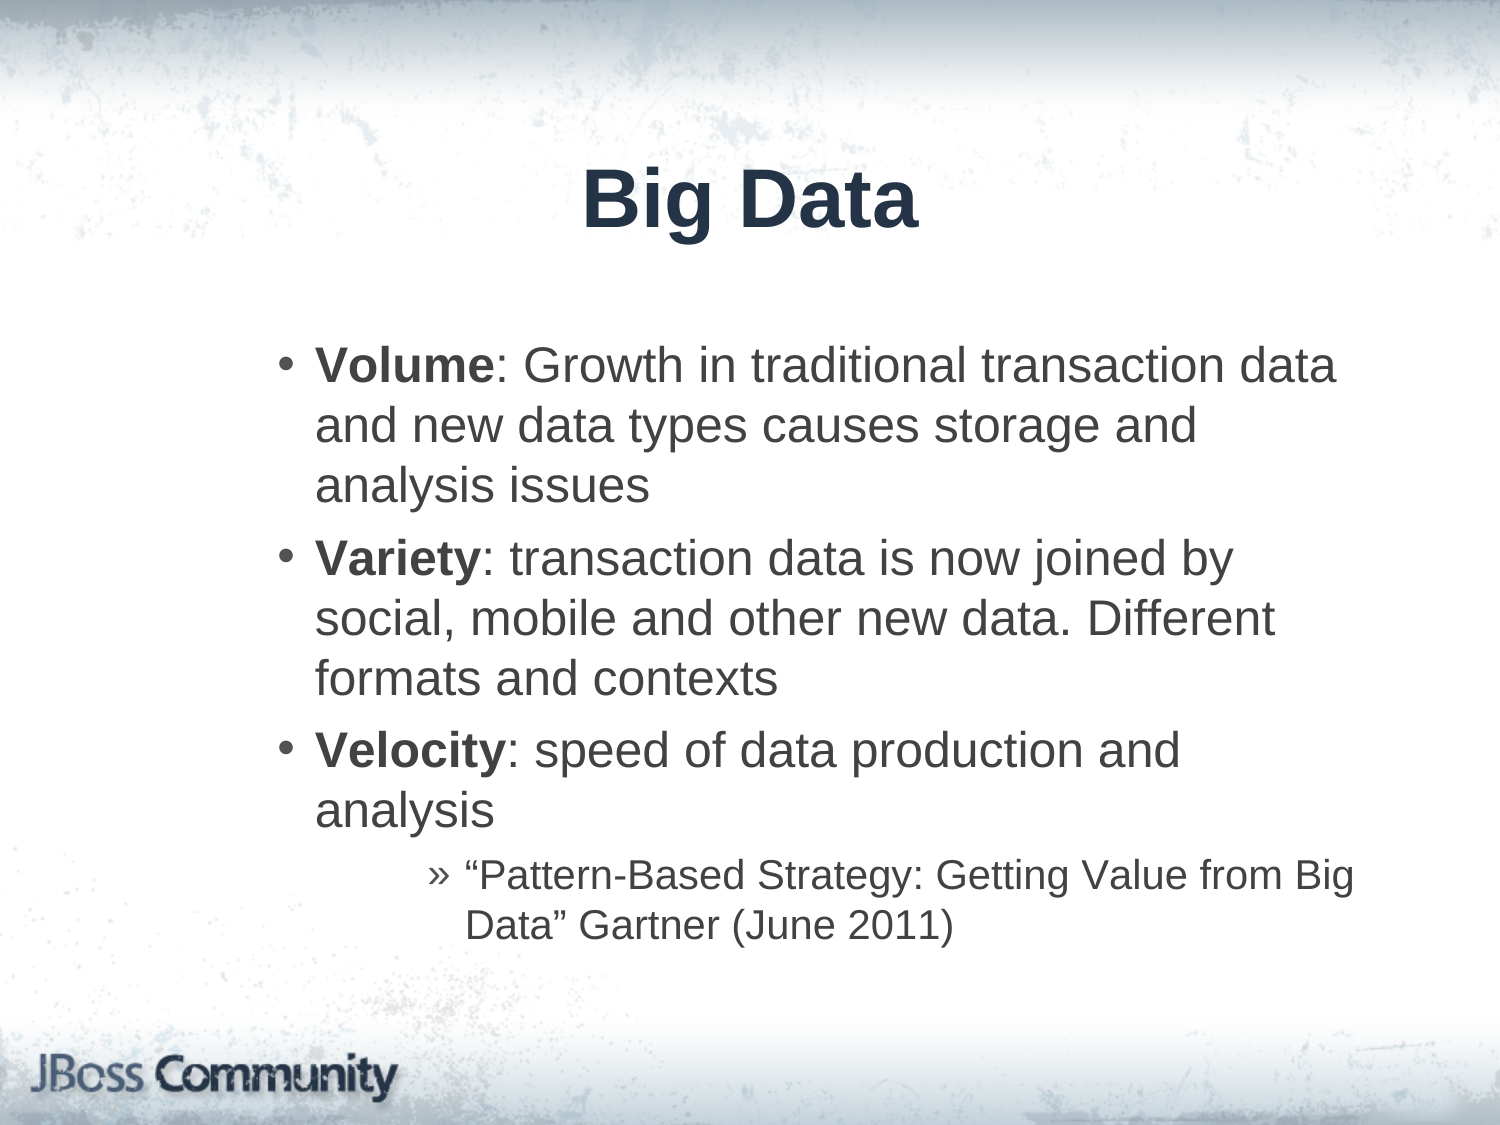

# Big Data
Volume: Growth in traditional transaction data and new data types causes storage and analysis issues
Variety: transaction data is now joined by social, mobile and other new data. Different formats and contexts
Velocity: speed of data production and analysis
“Pattern-Based Strategy: Getting Value from Big Data” Gartner (June 2011)